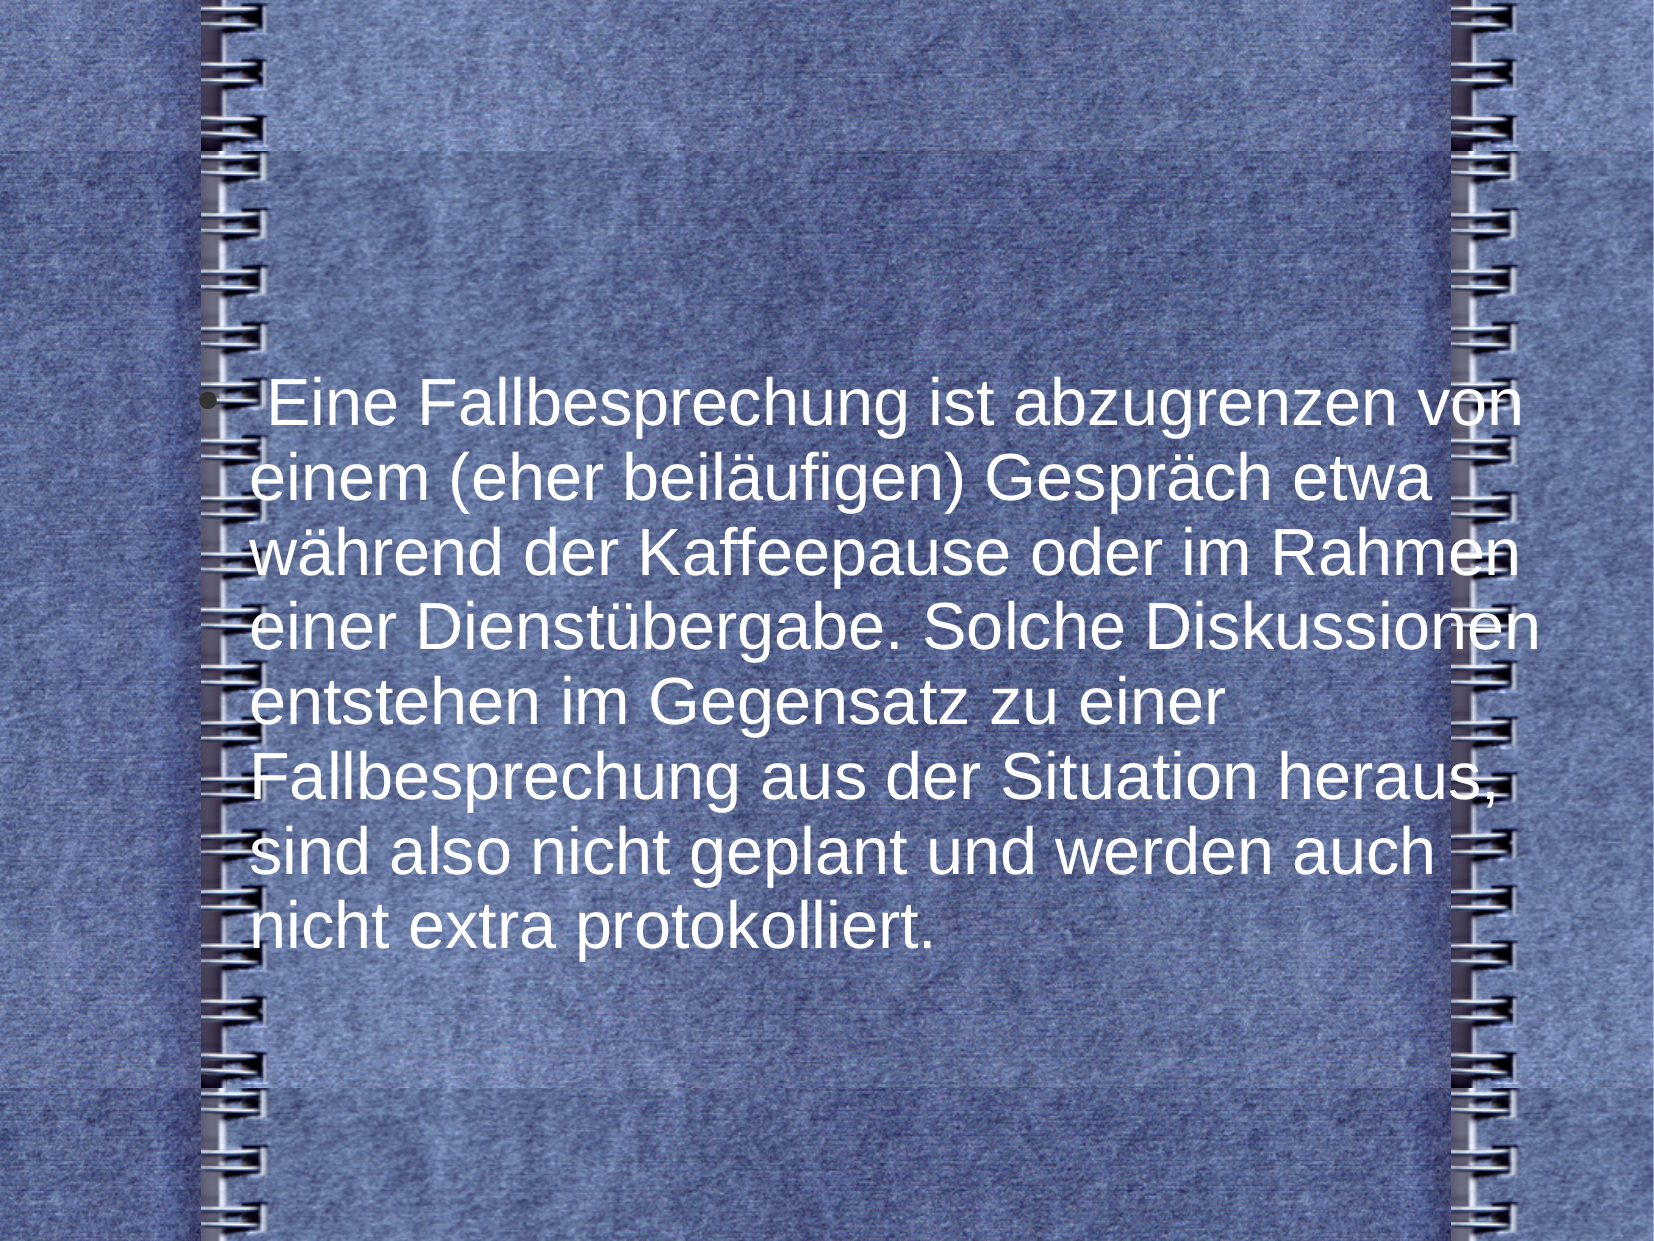

#
 Eine Fallbesprechung ist abzugrenzen von einem (eher beiläufigen) Gespräch etwa während der Kaffeepause oder im Rahmen einer Dienstübergabe. Solche Diskussionen entstehen im Gegensatz zu einer Fallbesprechung aus der Situation heraus, sind also nicht geplant und werden auch nicht extra protokolliert.